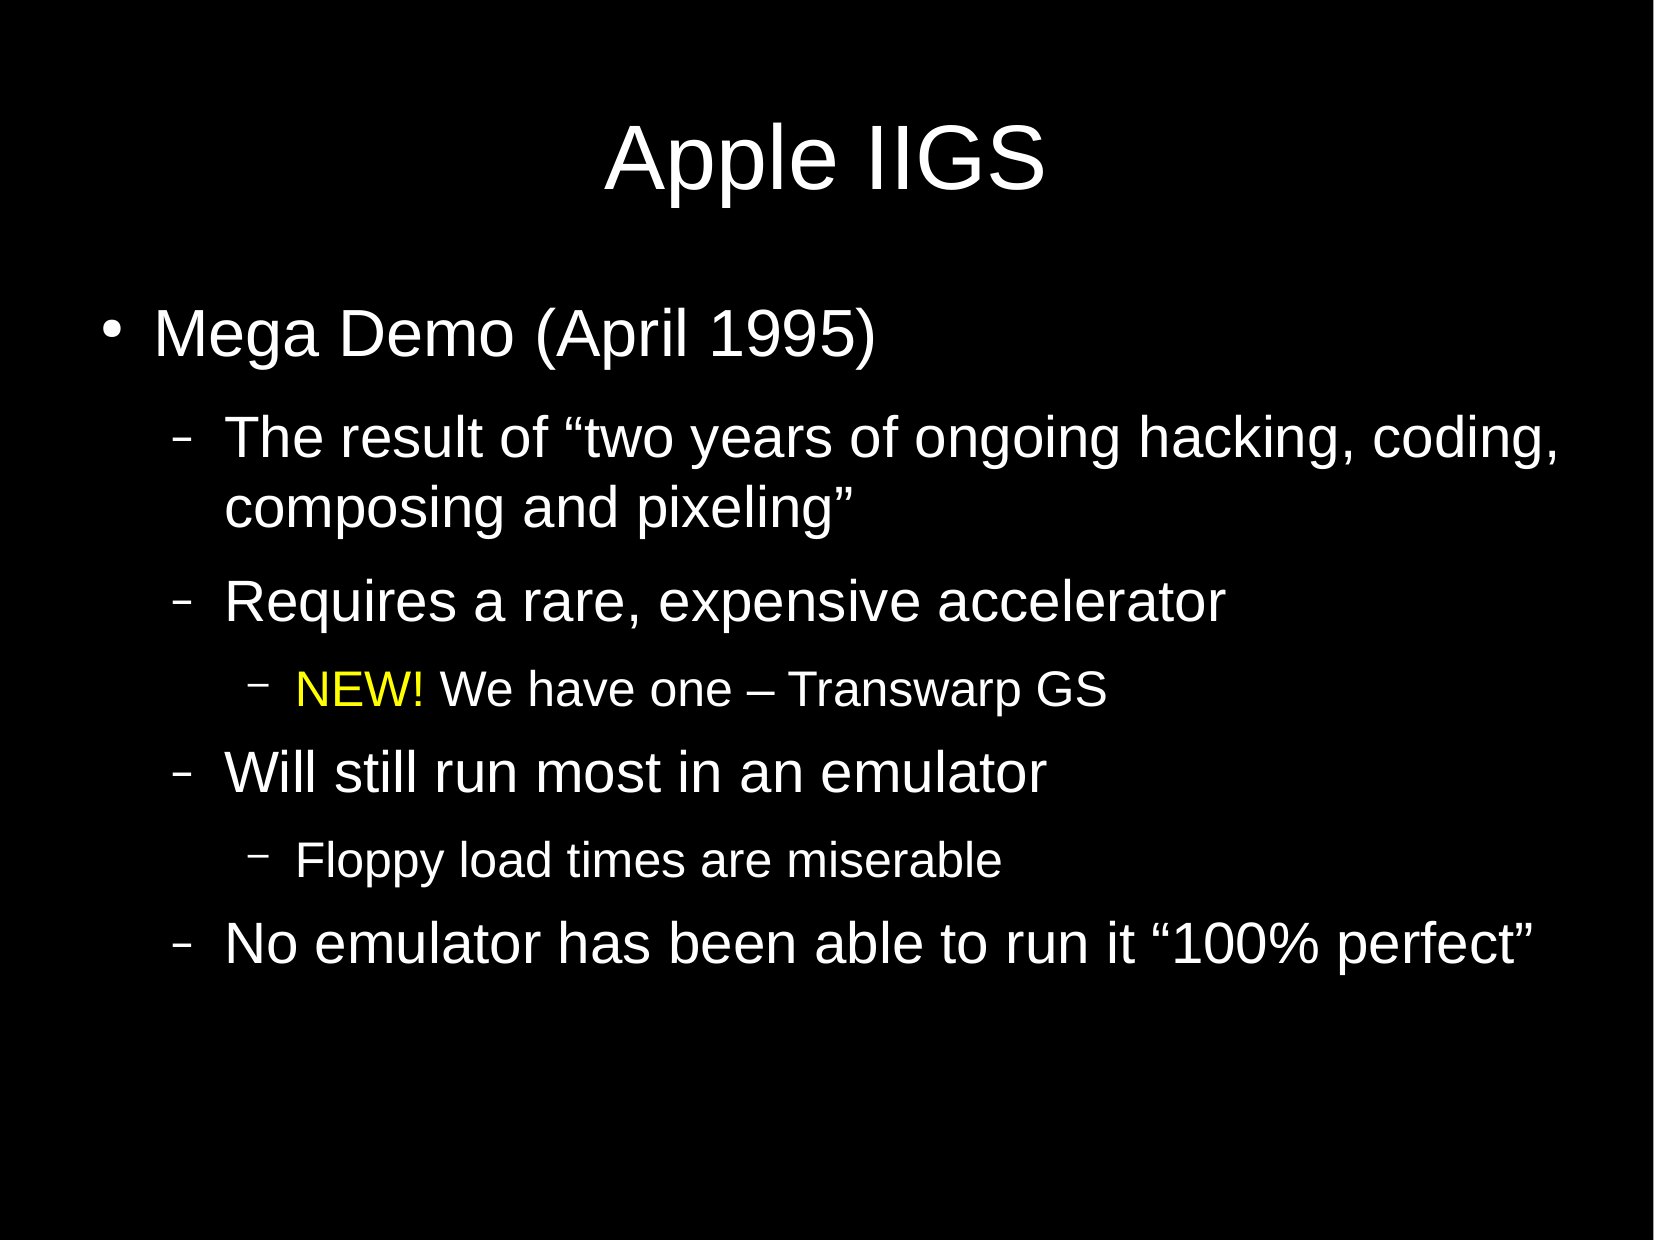

# Apple IIGS
Mega Demo (April 1995)‏
The result of “two years of ongoing hacking, coding, composing and pixeling”
Requires a rare, expensive accelerator
NEW! We have one – Transwarp GS
Will still run most in an emulator
Floppy load times are miserable
No emulator has been able to run it “100% perfect”